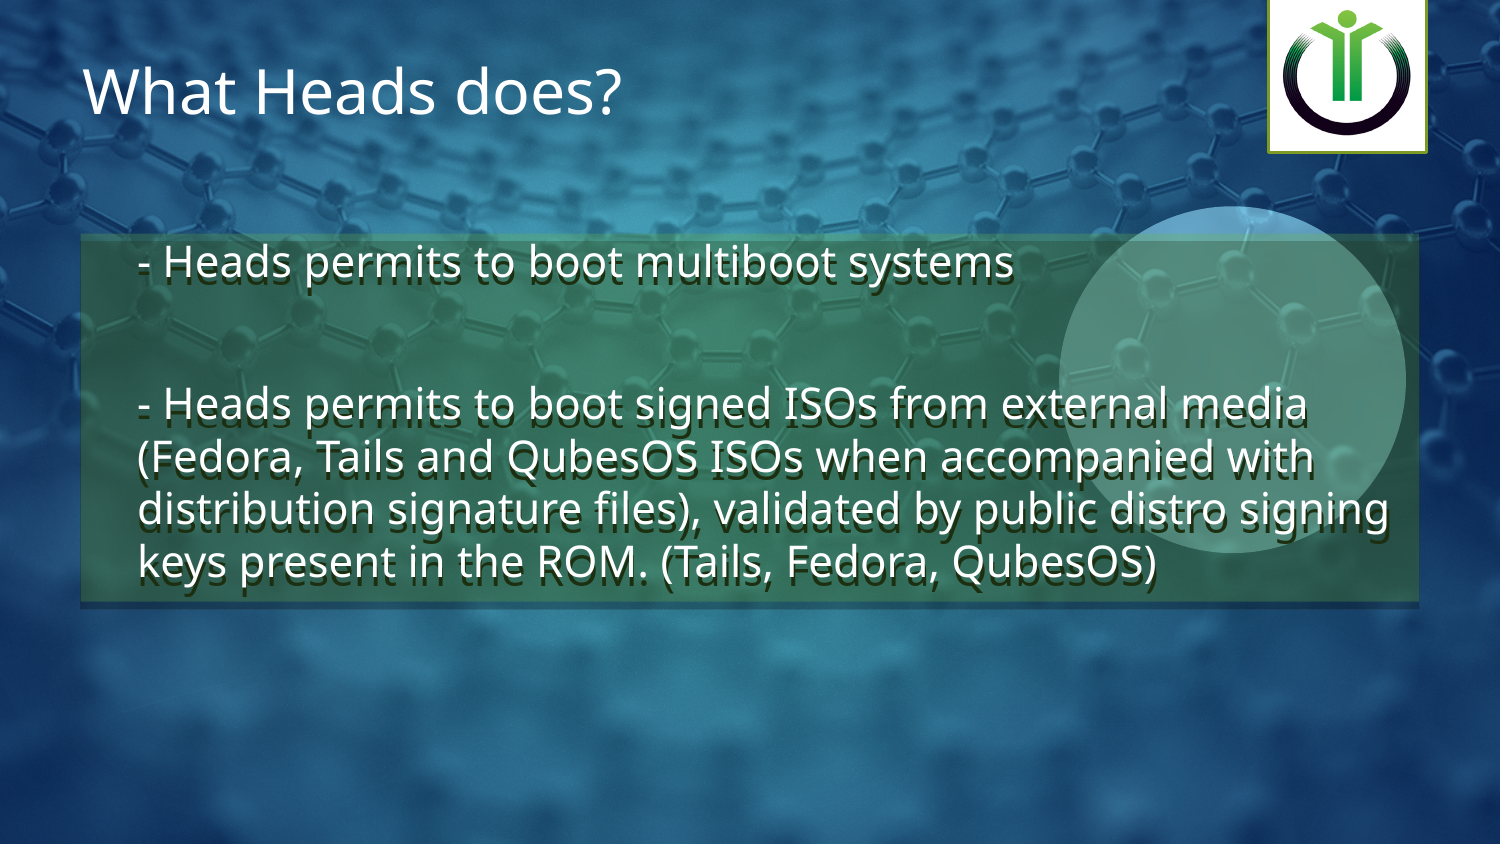

What Heads does?
- Heads permits to boot multiboot systems
- Heads permits to boot signed ISOs from external media (Fedora, Tails and QubesOS ISOs when accompanied with distribution signature files), validated by public distro signing keys present in the ROM. (Tails, Fedora, QubesOS)